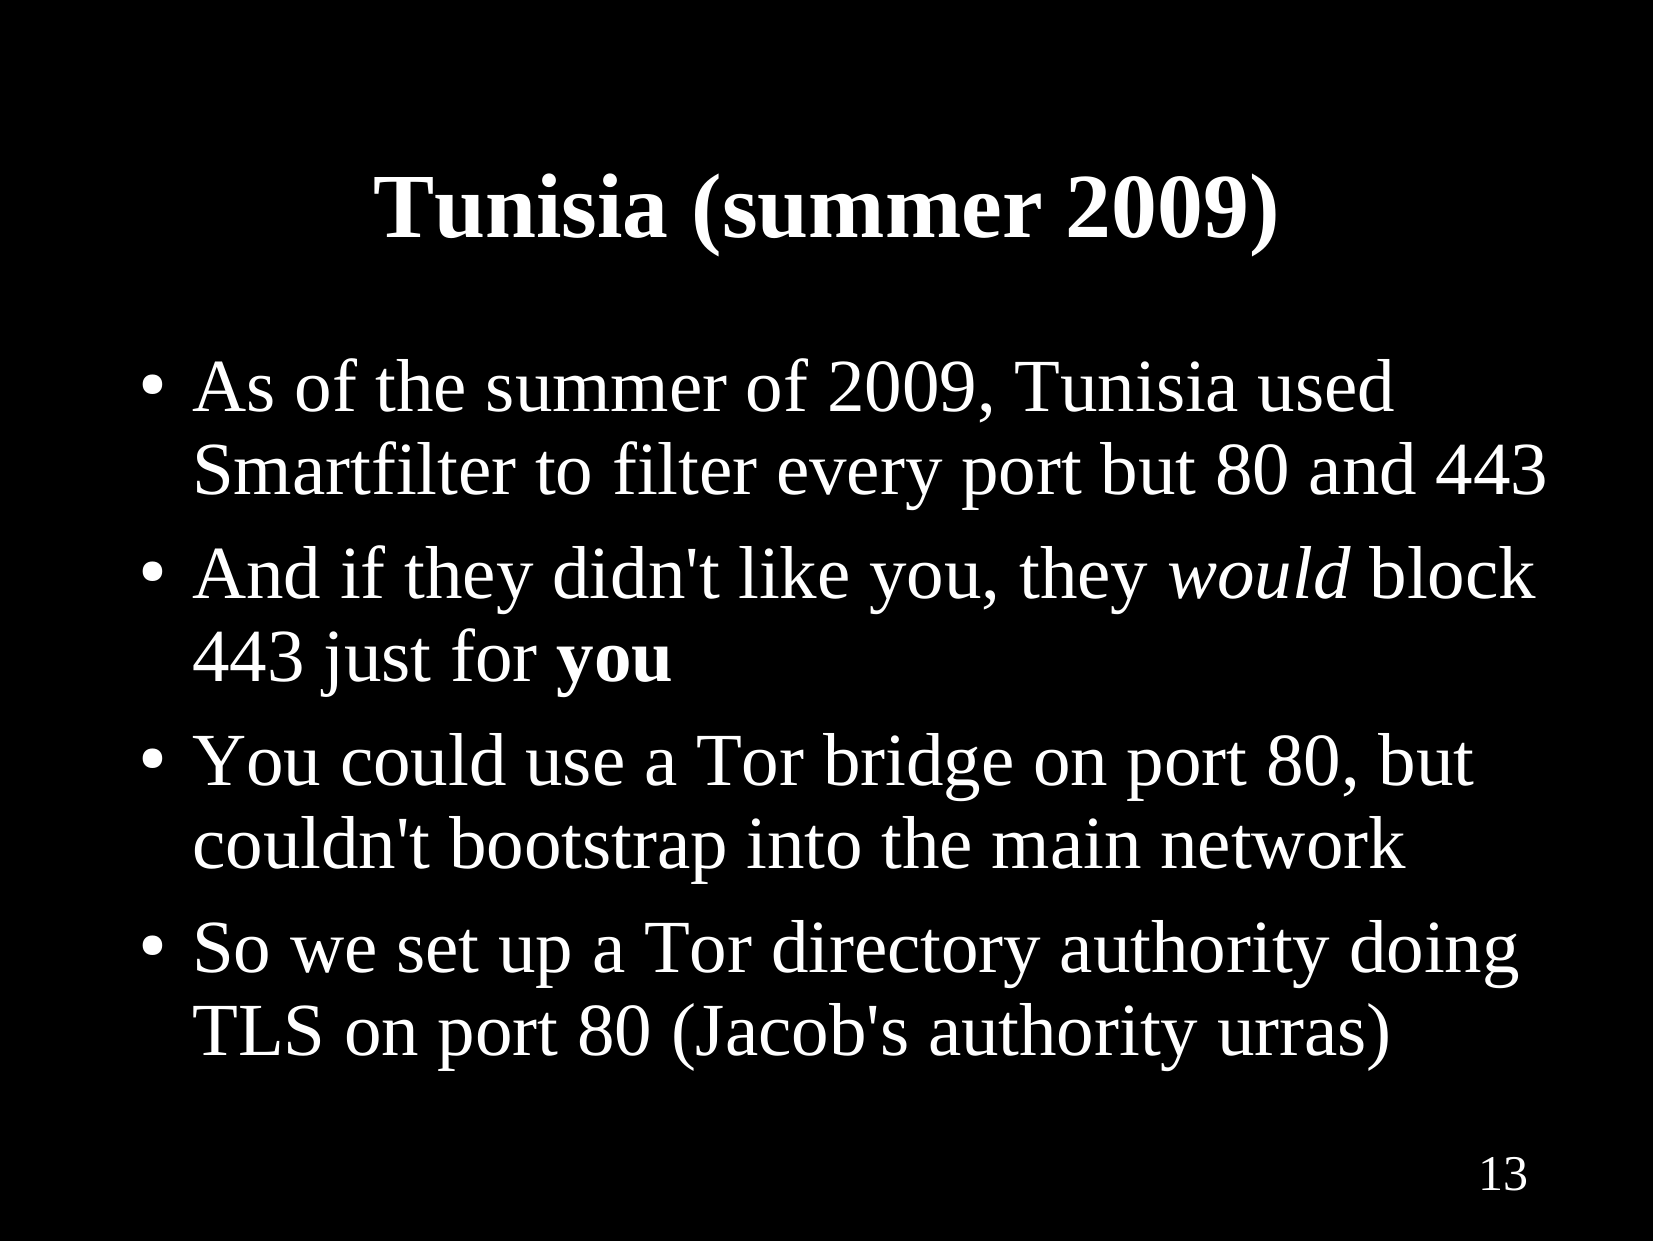

# Tunisia (summer 2009)
As of the summer of 2009, Tunisia used Smartfilter to filter every port but 80 and 443
And if they didn't like you, they would block 443 just for you
You could use a Tor bridge on port 80, but couldn't bootstrap into the main network
So we set up a Tor directory authority doing TLS on port 80 (Jacob's authority urras)